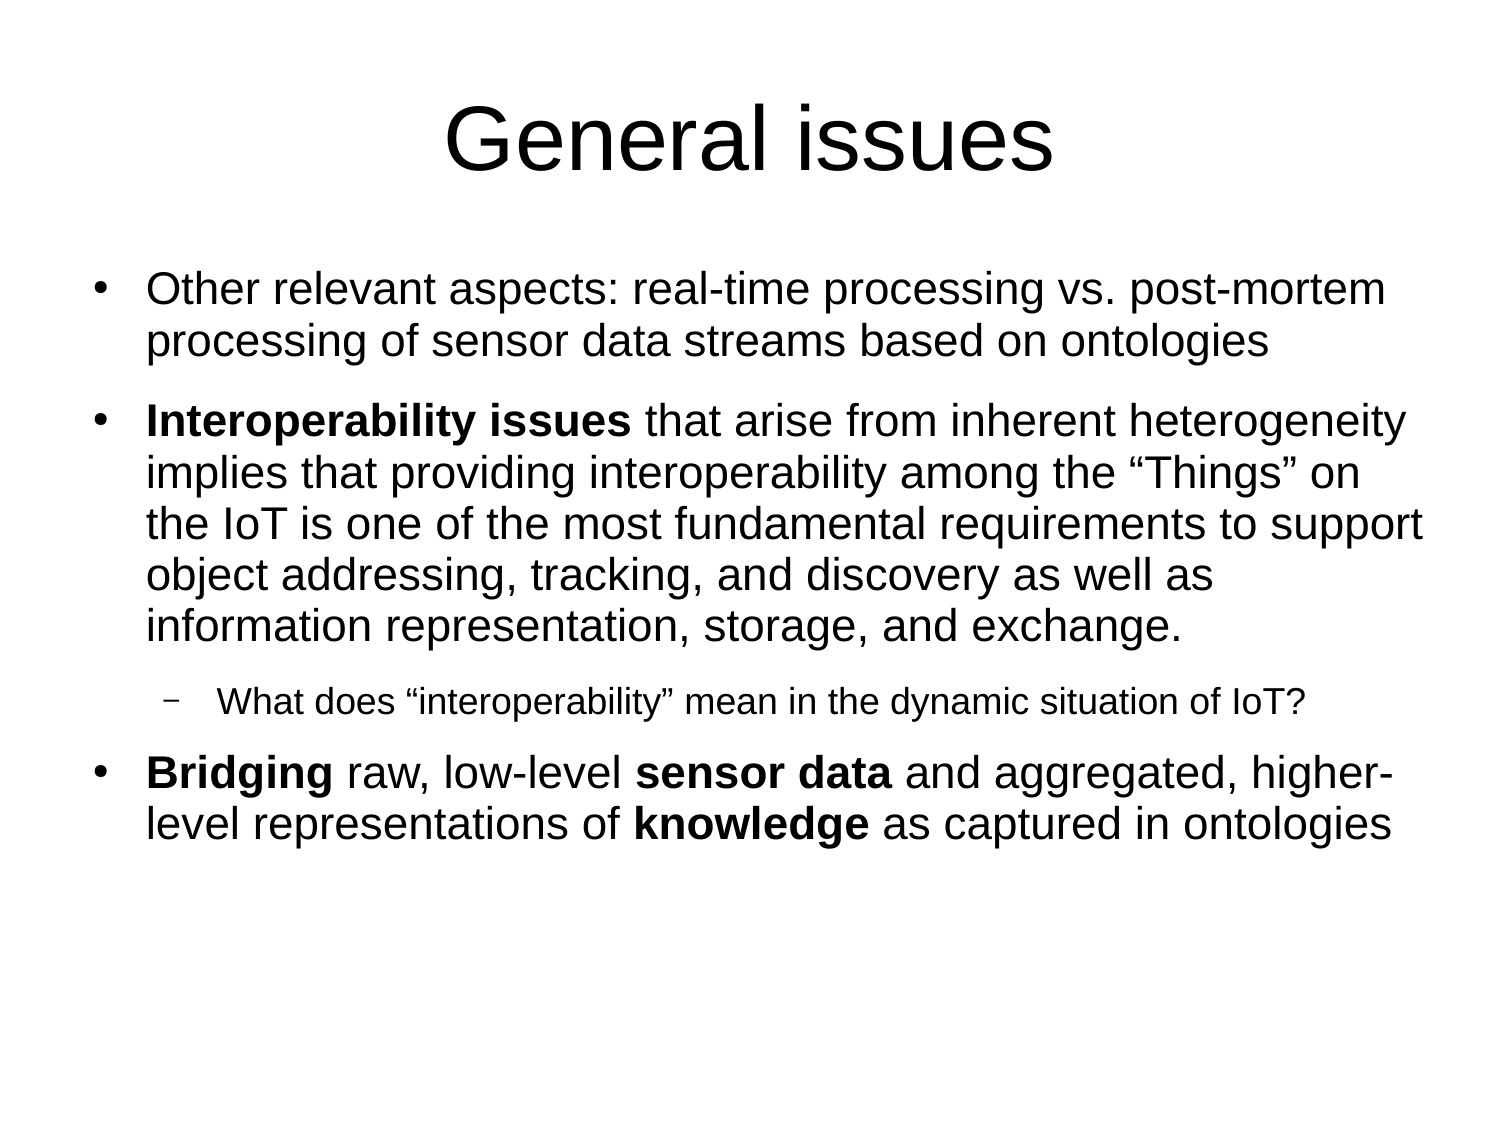

# General issues
Other relevant aspects: real-time processing vs. post-mortem processing of sensor data streams based on ontologies
Interoperability issues that arise from inherent heterogeneity implies that providing interoperability among the “Things” on the IoT is one of the most fundamental requirements to support object addressing, tracking, and discovery as well as information representation, storage, and exchange.
What does “interoperability” mean in the dynamic situation of IoT?
Bridging raw, low-level sensor data and aggregated, higher-level representations of knowledge as captured in ontologies